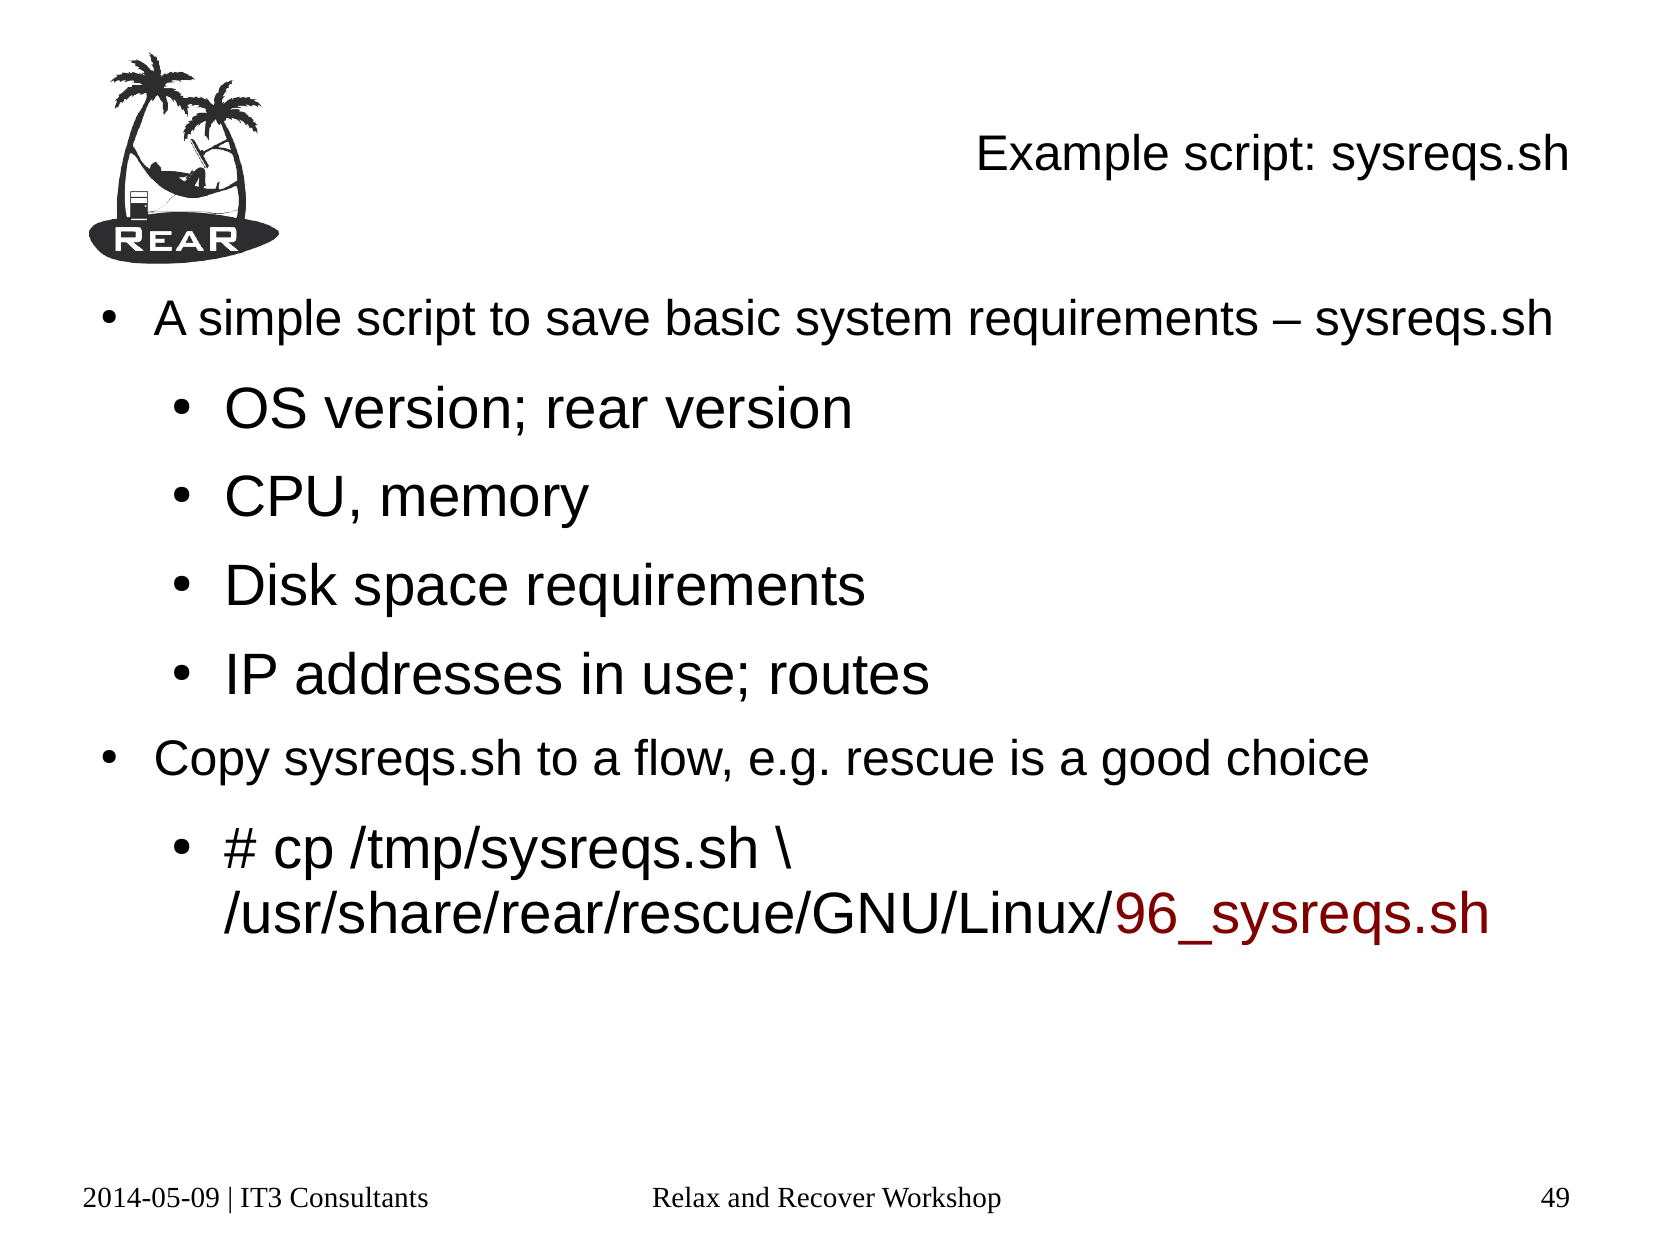

# Example script: sysreqs.sh
A simple script to save basic system requirements – sysreqs.sh
OS version; rear version
CPU, memory
Disk space requirements
IP addresses in use; routes
Copy sysreqs.sh to a flow, e.g. rescue is a good choice
# cp /tmp/sysreqs.sh \ /usr/share/rear/rescue/GNU/Linux/96_sysreqs.sh
2014-05-09 | IT3 Consultants
Relax and Recover Workshop
49